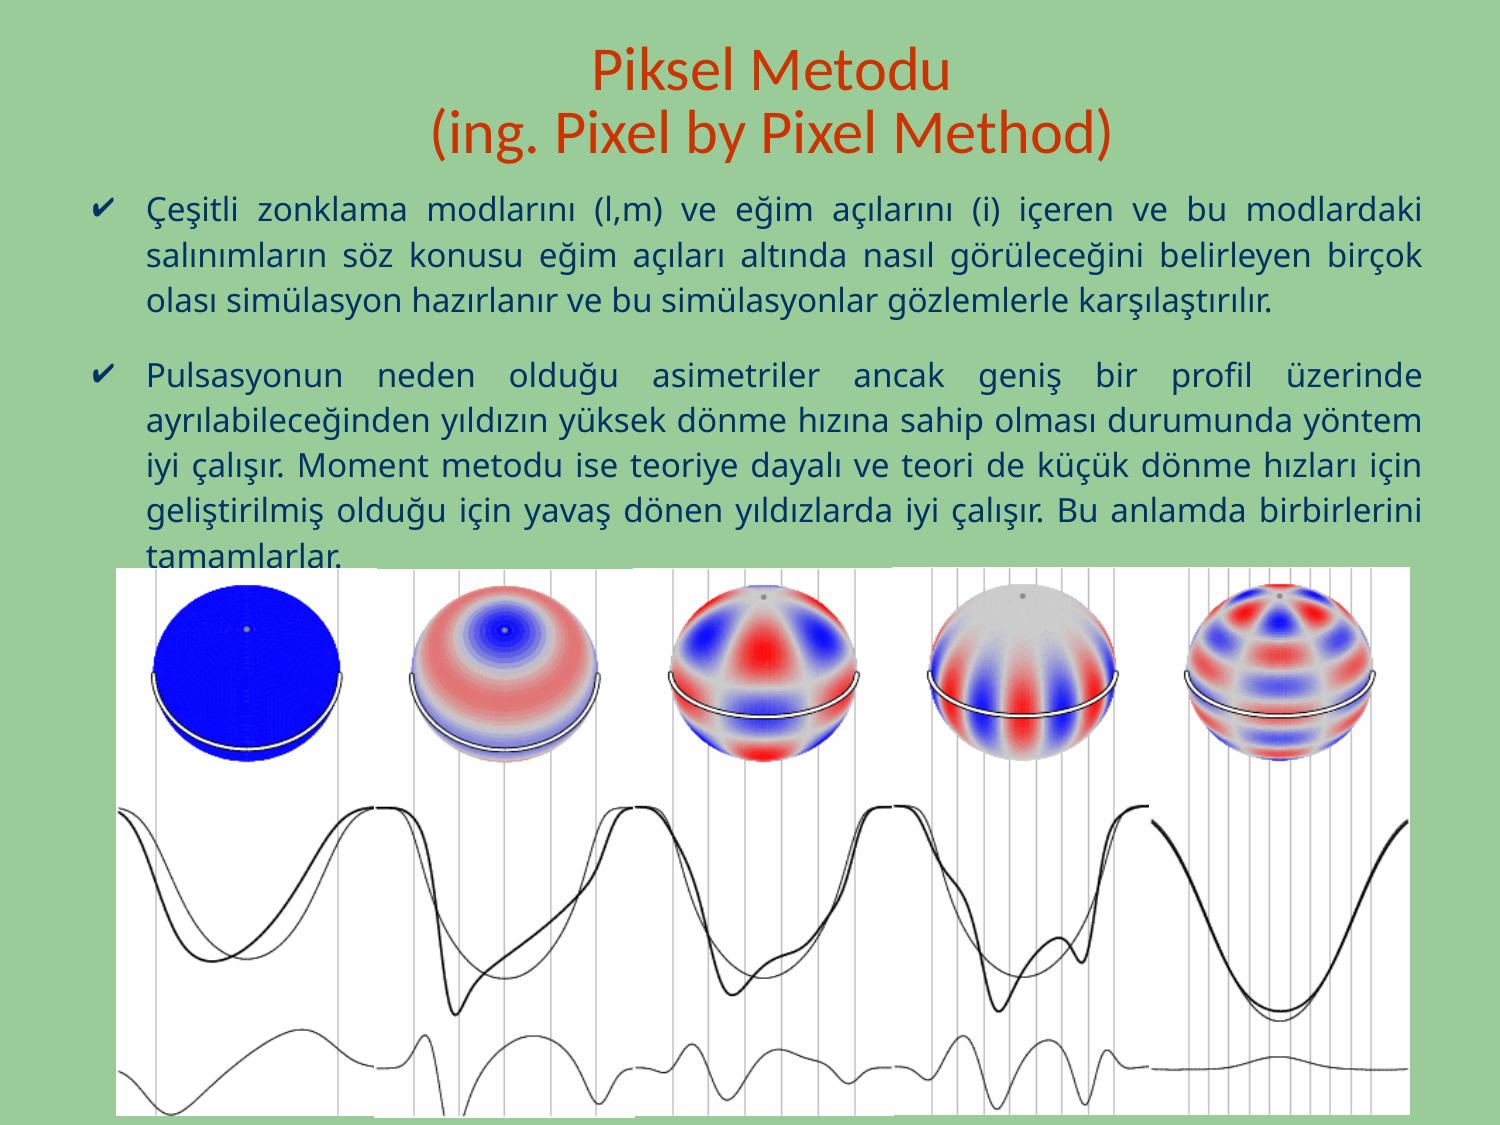

# Piksel Metodu (ing. Pixel by Pixel Method)
Çeşitli zonklama modlarını (l,m) ve eğim açılarını (i) içeren ve bu modlardaki salınımların söz konusu eğim açıları altında nasıl görüleceğini belirleyen birçok olası simülasyon hazırlanır ve bu simülasyonlar gözlemlerle karşılaştırılır.
Pulsasyonun neden olduğu asimetriler ancak geniş bir profil üzerinde ayrılabileceğinden yıldızın yüksek dönme hızına sahip olması durumunda yöntem iyi çalışır. Moment metodu ise teoriye dayalı ve teori de küçük dönme hızları için geliştirilmiş olduğu için yavaş dönen yıldızlarda iyi çalışır. Bu anlamda birbirlerini tamamlarlar.